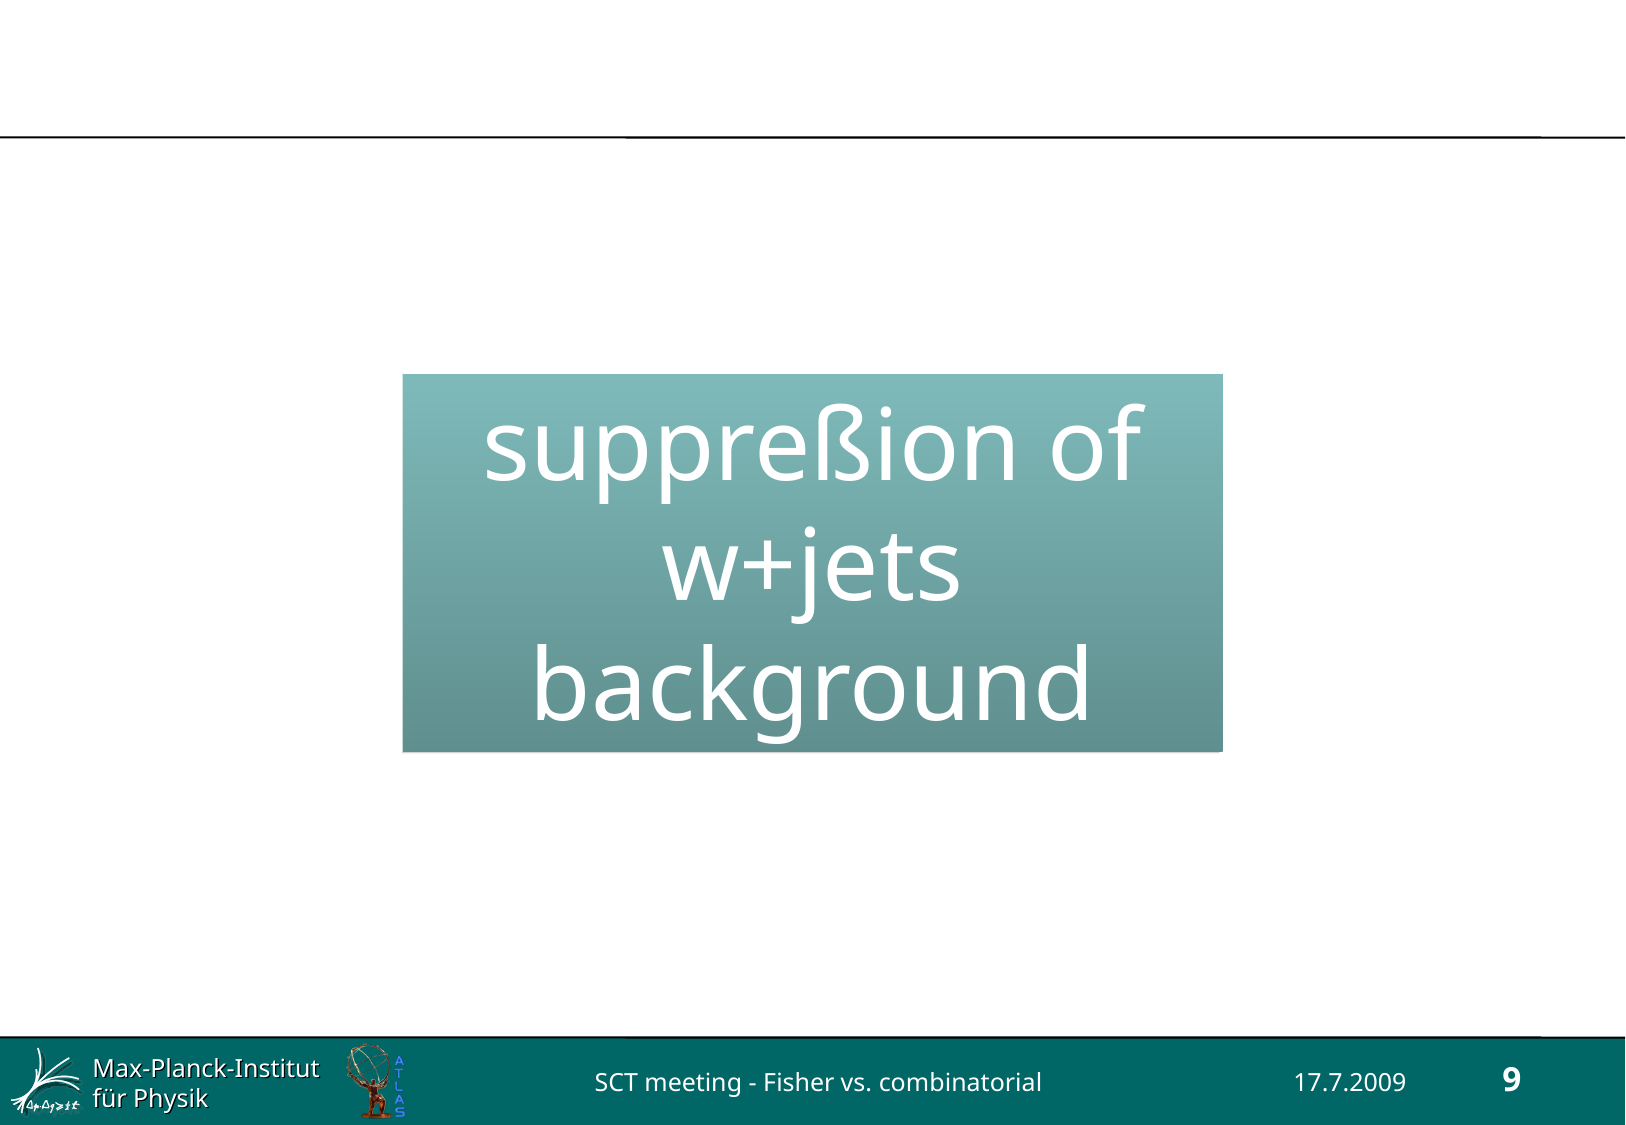

#
suppreßion of
w+jets background
SCT meeting - Fisher vs. combinatorial
17.7.2009